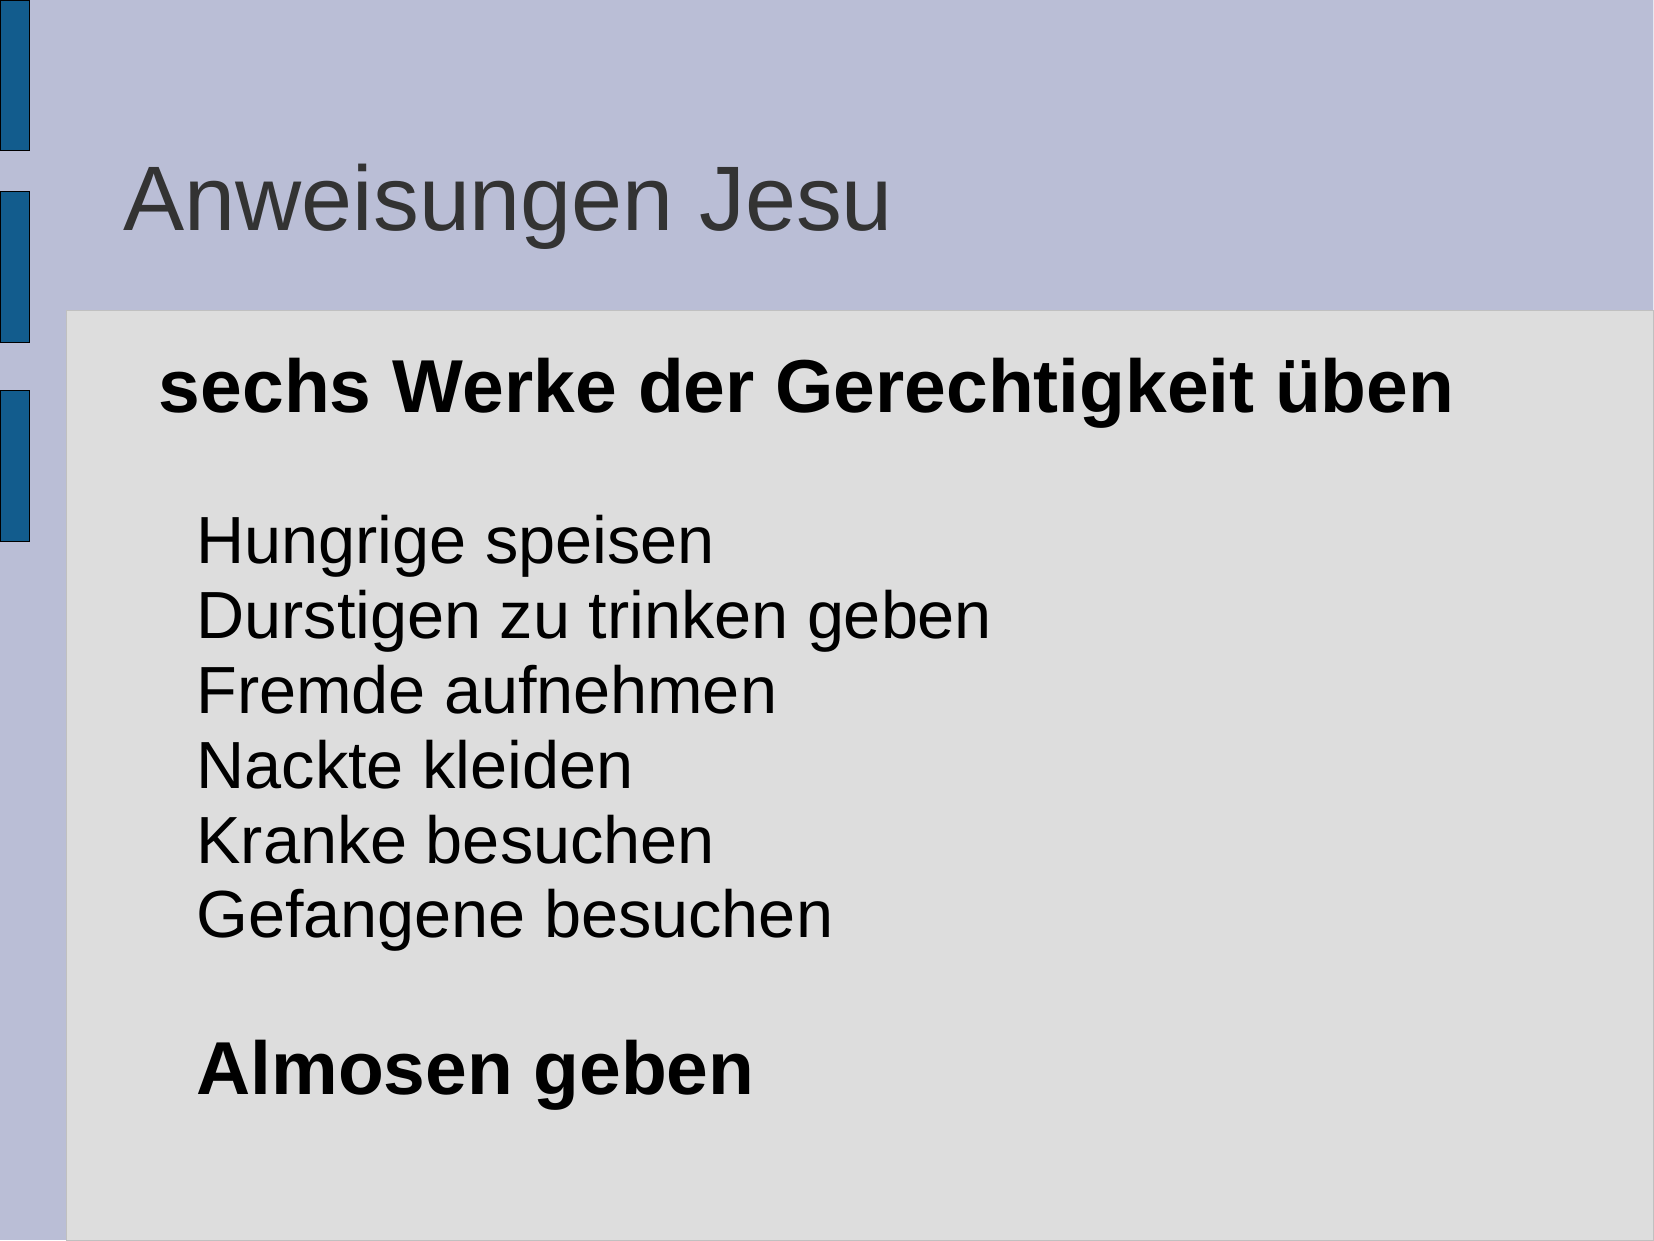

Anweisungen Jesu
# sechs Werke der Gerechtigkeit üben
Hungrige speisen
Durstigen zu trinken geben
Fremde aufnehmen
Nackte kleiden
Kranke besuchen
Gefangene besuchen
Almosen geben